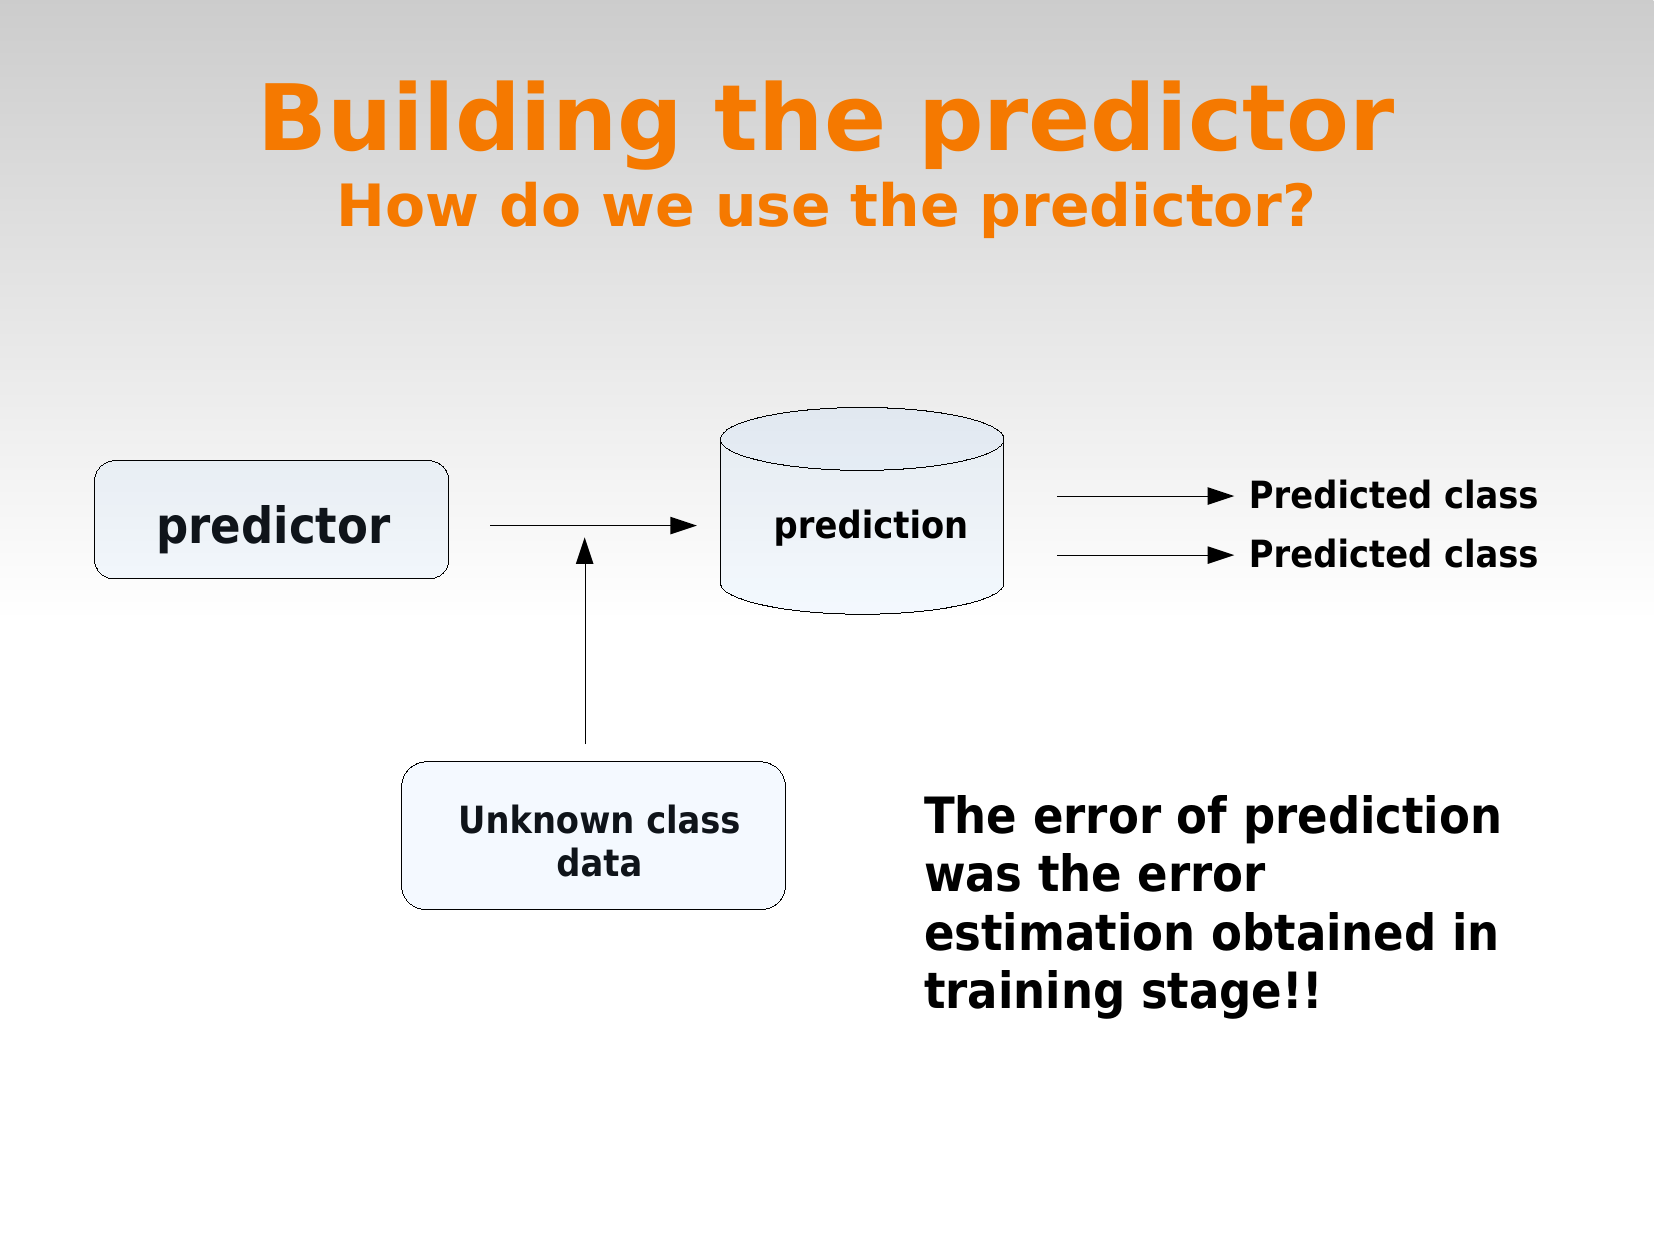

# Building the predictor How do we use the predictor?
Predicted class
predictor
prediction
Predicted class
The error of prediction was the error estimation obtained in training stage!!
Unknown class data